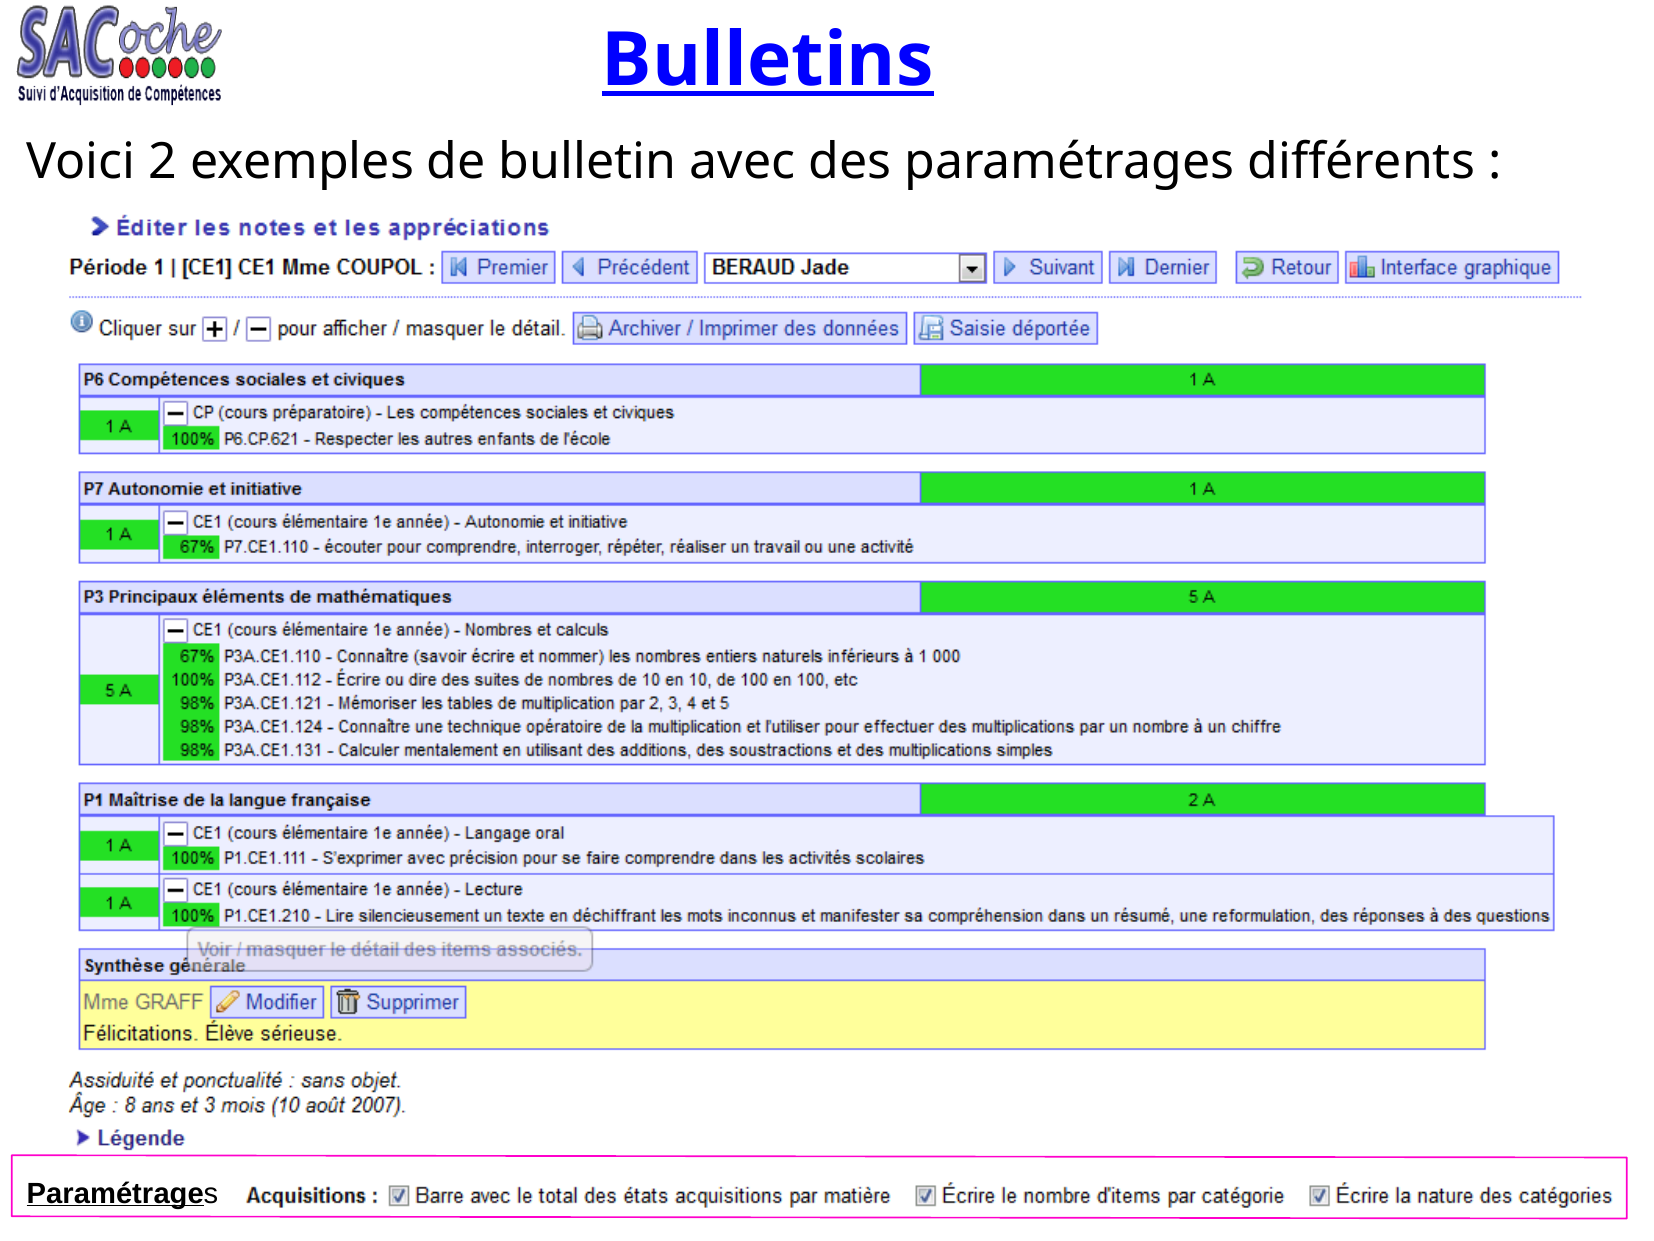

# Bulletins
Voici 2 exemples de bulletin avec des paramétrages différents :
Paramétrages